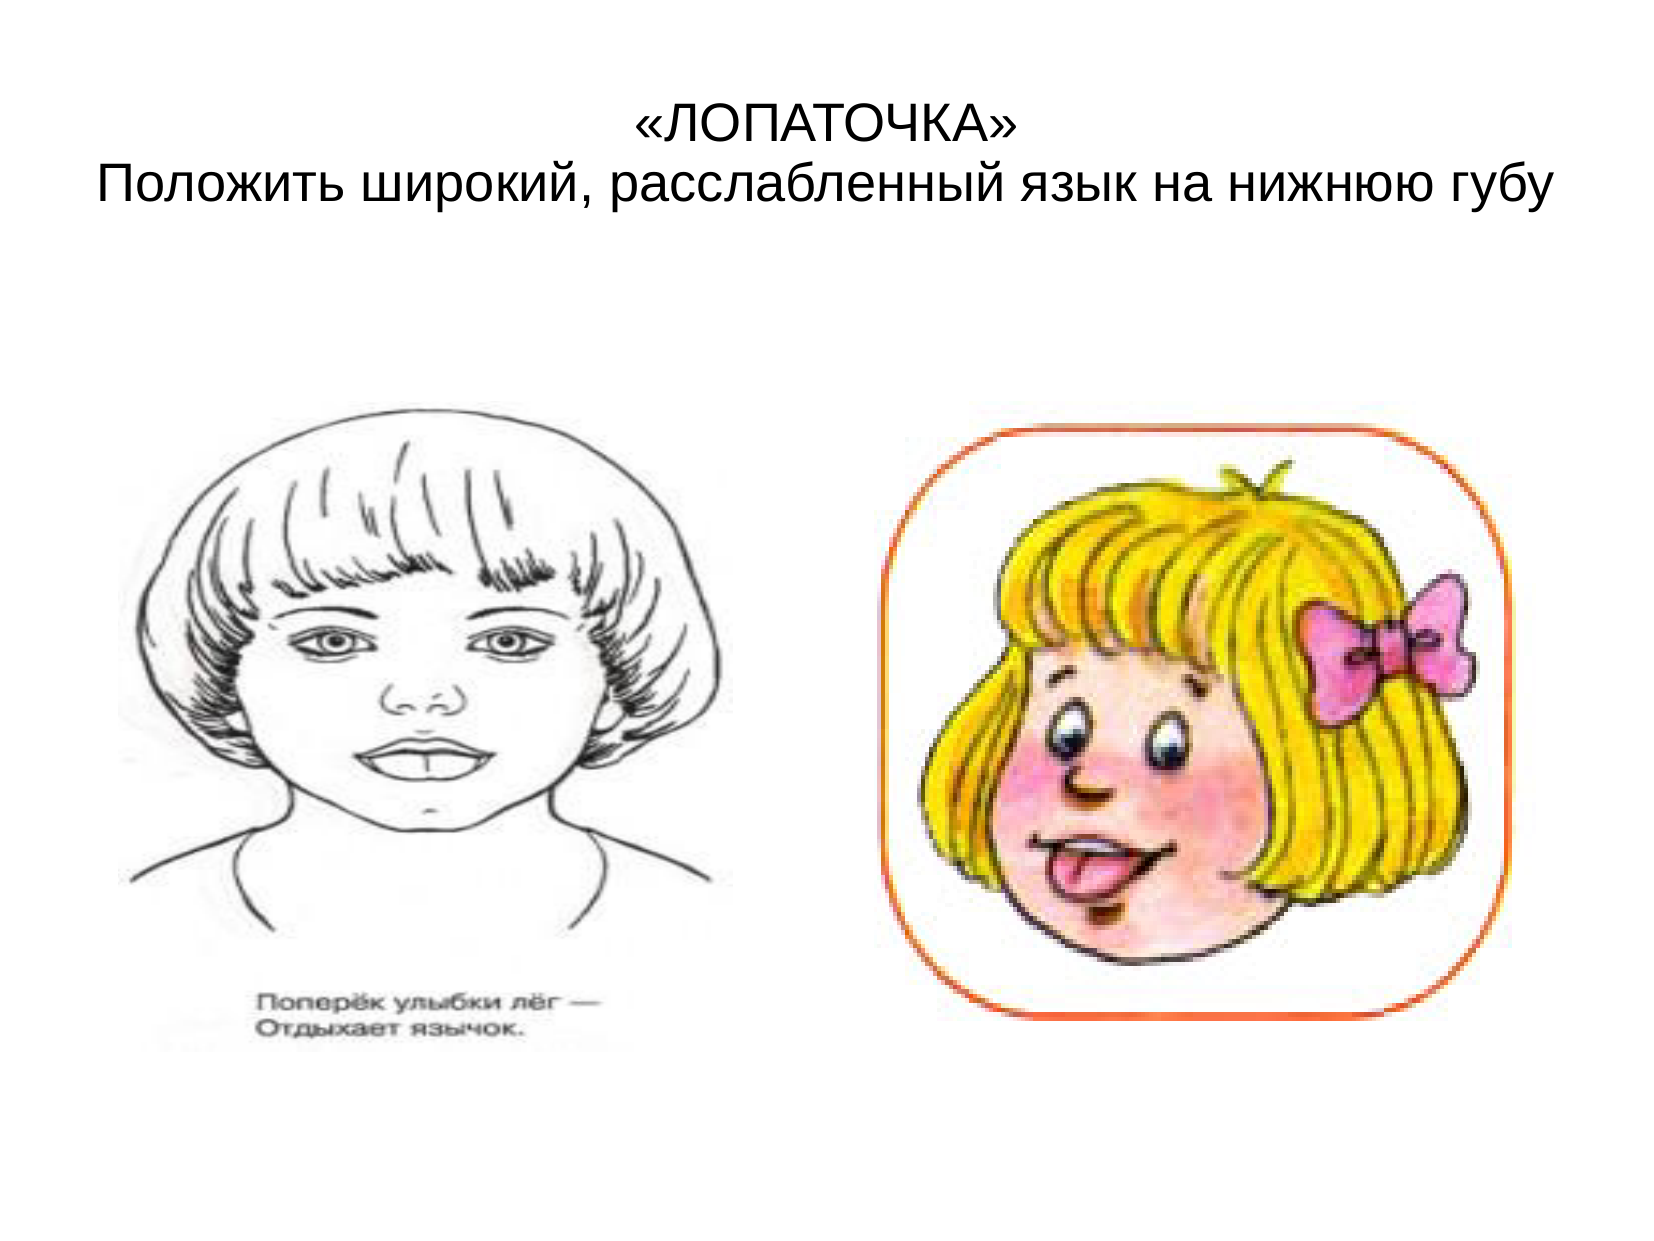

# «ЛОПАТОЧКА» Положить широкий, расслабленный язык на нижнюю губу